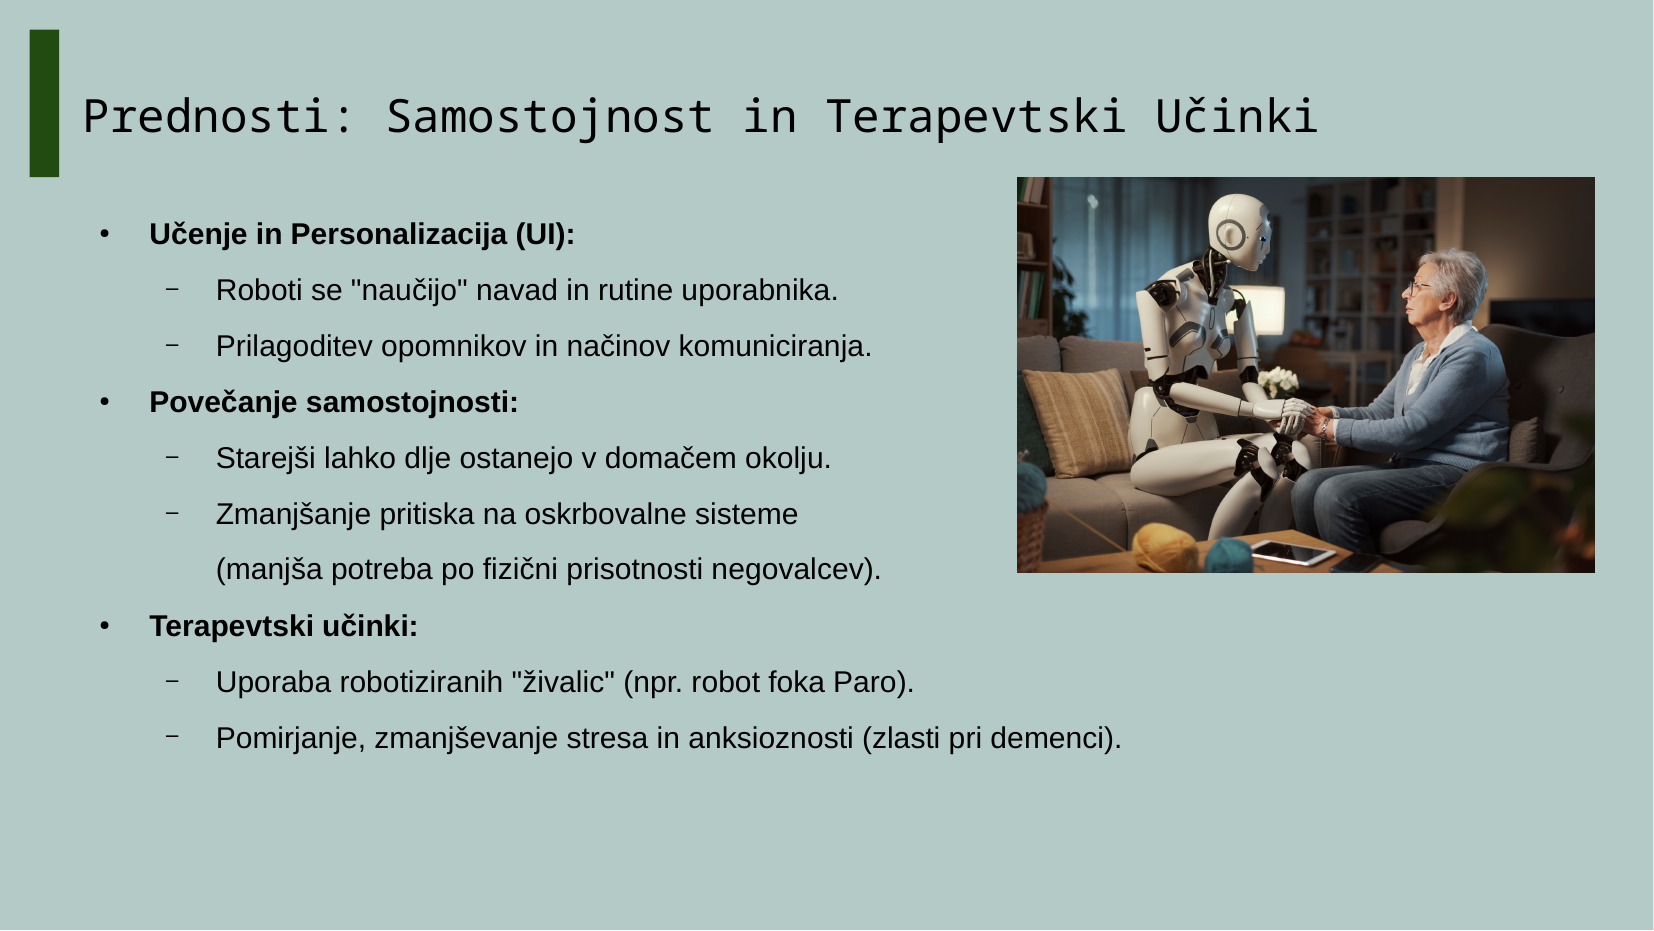

# Prednosti: Samostojnost in Terapevtski Učinki
Učenje in Personalizacija (UI):
Roboti se "naučijo" navad in rutine uporabnika.
Prilagoditev opomnikov in načinov komuniciranja.
Povečanje samostojnosti:
Starejši lahko dlje ostanejo v domačem okolju.
Zmanjšanje pritiska na oskrbovalne sisteme
(manjša potreba po fizični prisotnosti negovalcev).
Terapevtski učinki:
Uporaba robotiziranih "živalic" (npr. robot foka Paro).
Pomirjanje, zmanjševanje stresa in anksioznosti (zlasti pri demenci).